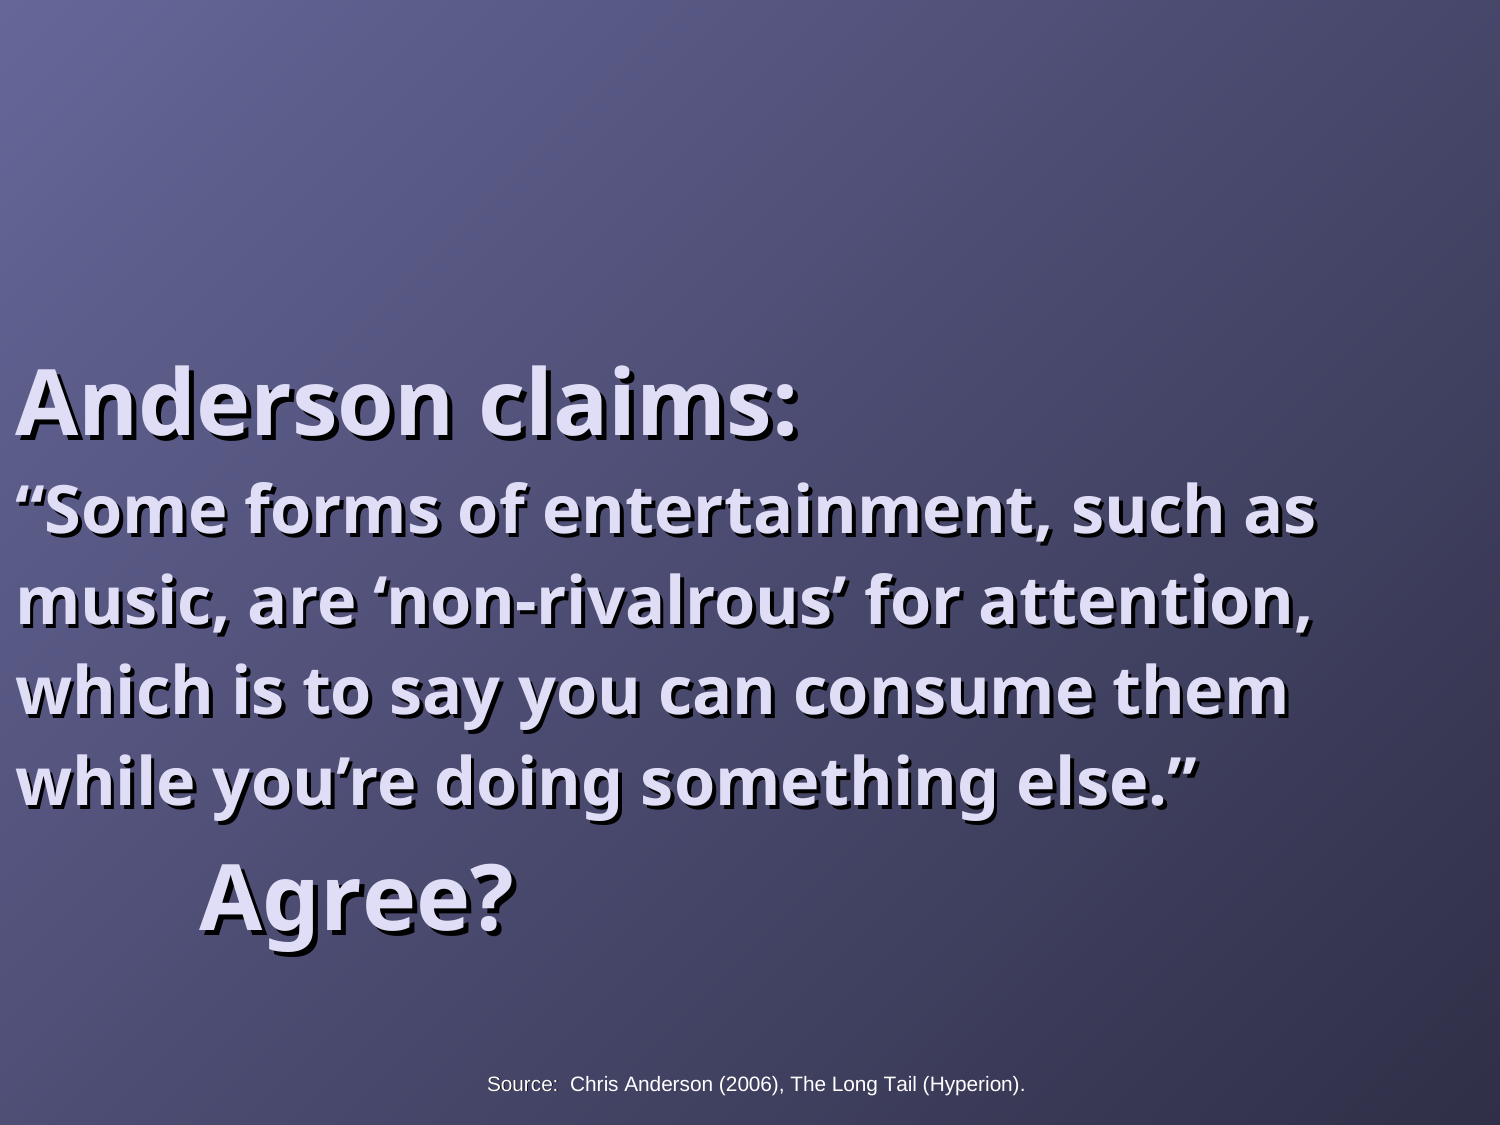

# Anderson claims: “Some forms of entertainment, such as music, are ‘non-rivalrous’ for attention, which is to say you can consume them while you’re doing something else.”
Agree?
Source: Chris Anderson (2006), The Long Tail (Hyperion).